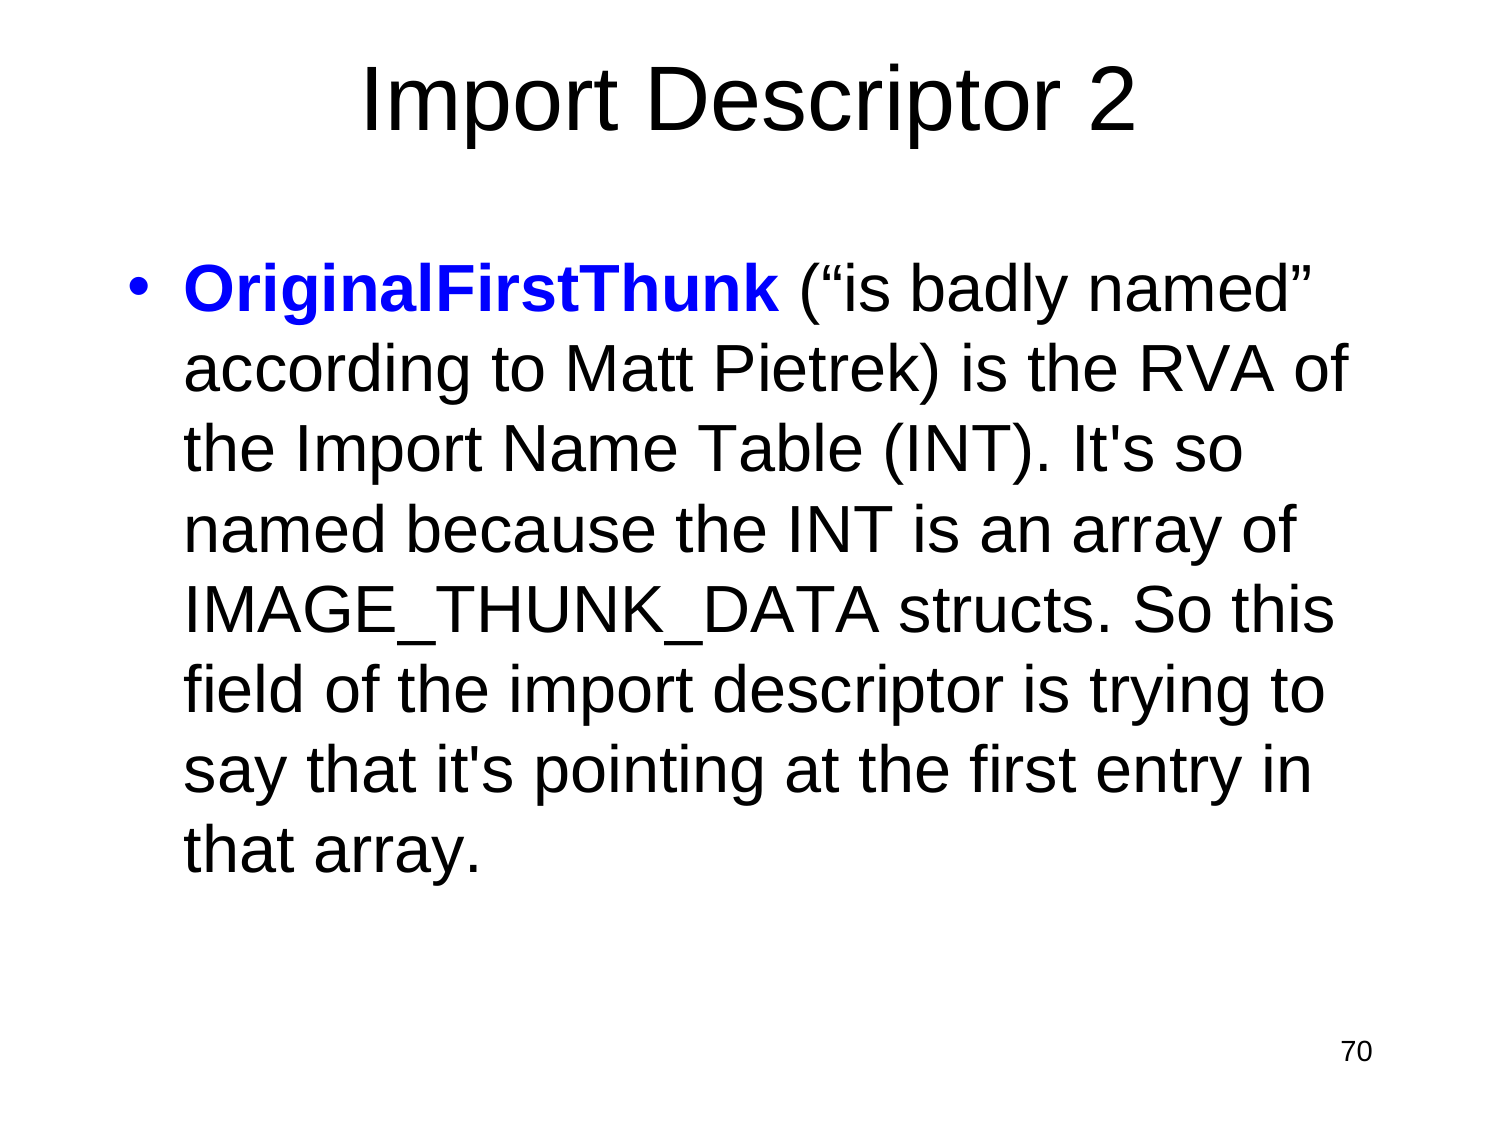

# Import Descriptor 2
OriginalFirstThunk (“is badly named” according to Matt Pietrek) is the RVA of the Import Name Table (INT). It's so named because the INT is an array of IMAGE_THUNK_DATA structs. So this field of the import descriptor is trying to say that it's pointing at the first entry in that array.